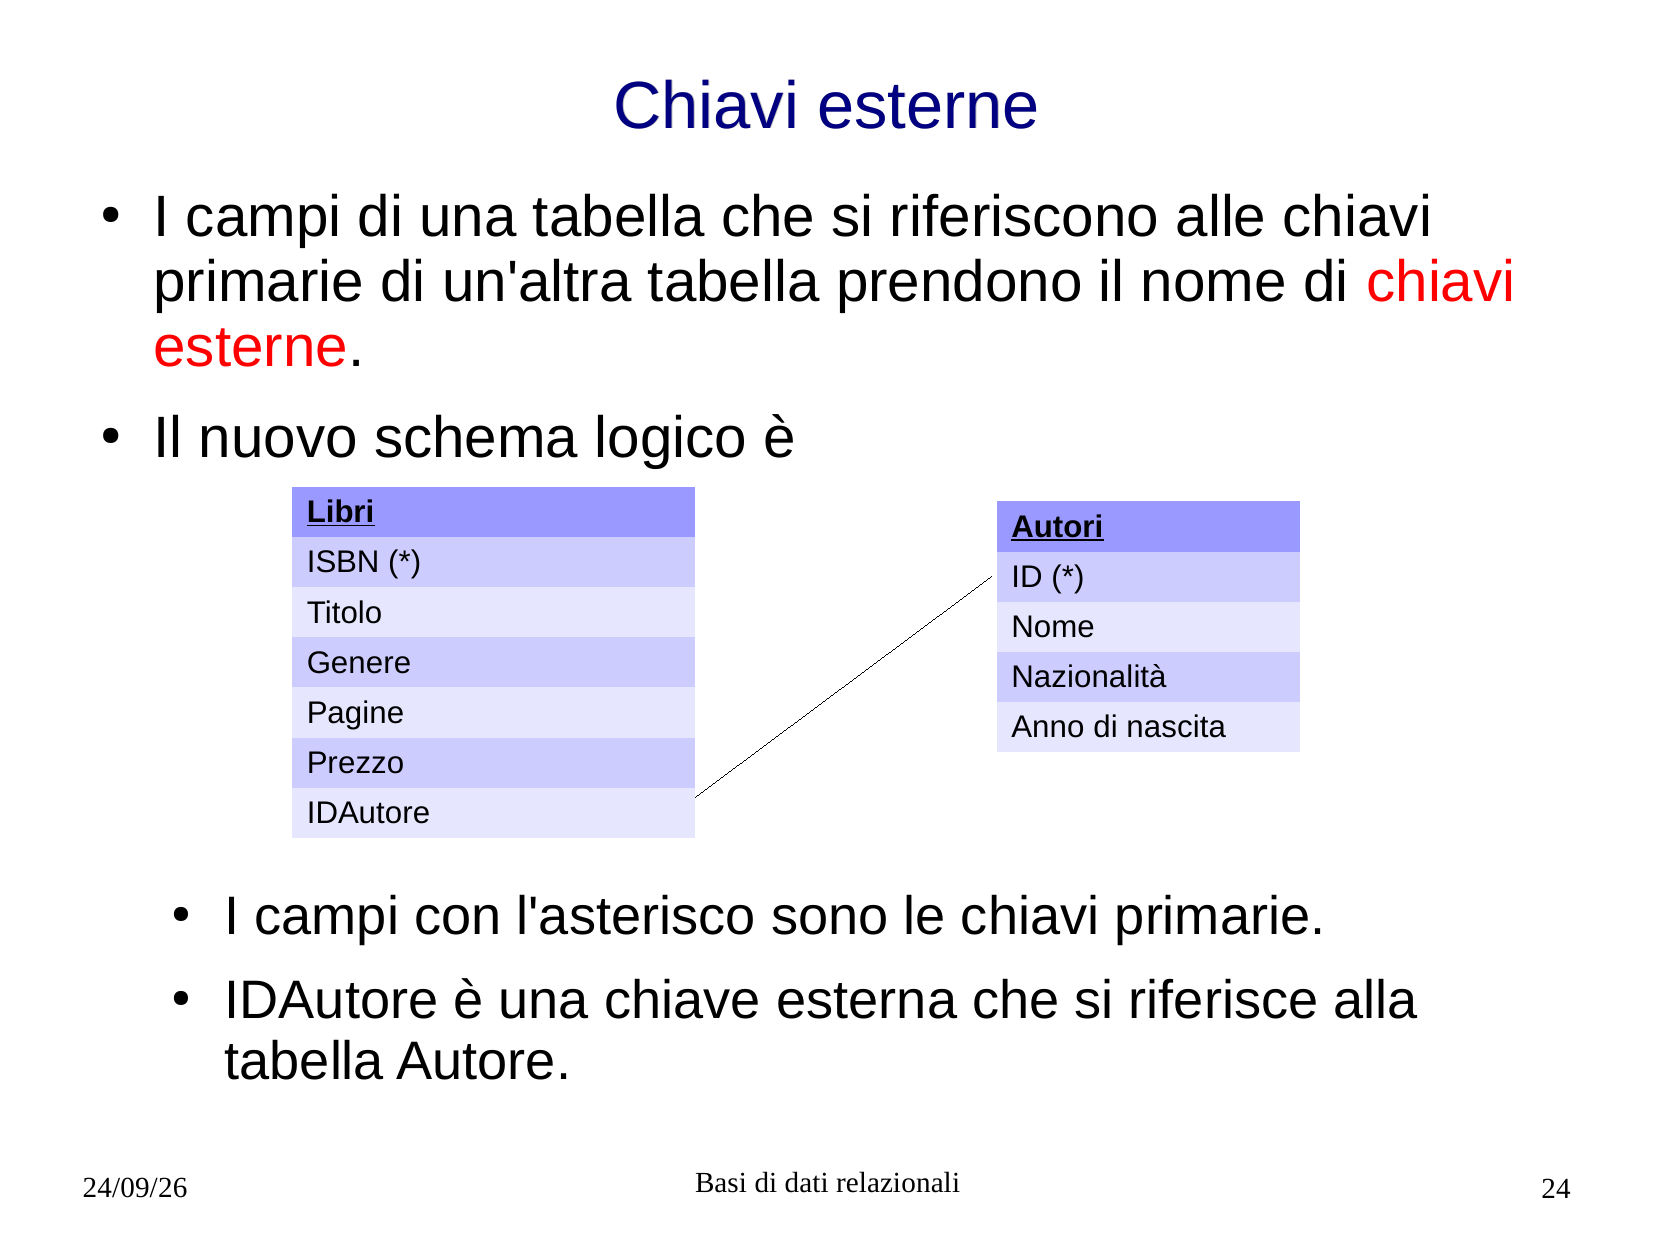

# Chiavi esterne
I campi di una tabella che si riferiscono alle chiavi primarie di un'altra tabella prendono il nome di chiavi esterne.
Il nuovo schema logico è
I campi con l'asterisco sono le chiavi primarie.
IDAutore è una chiave esterna che si riferisce alla tabella Autore.
| Libri |
| --- |
| ISBN (\*) |
| Titolo |
| Genere |
| Pagine |
| Prezzo |
| IDAutore |
| Autori |
| --- |
| ID (\*) |
| Nome |
| Nazionalità |
| Anno di nascita |